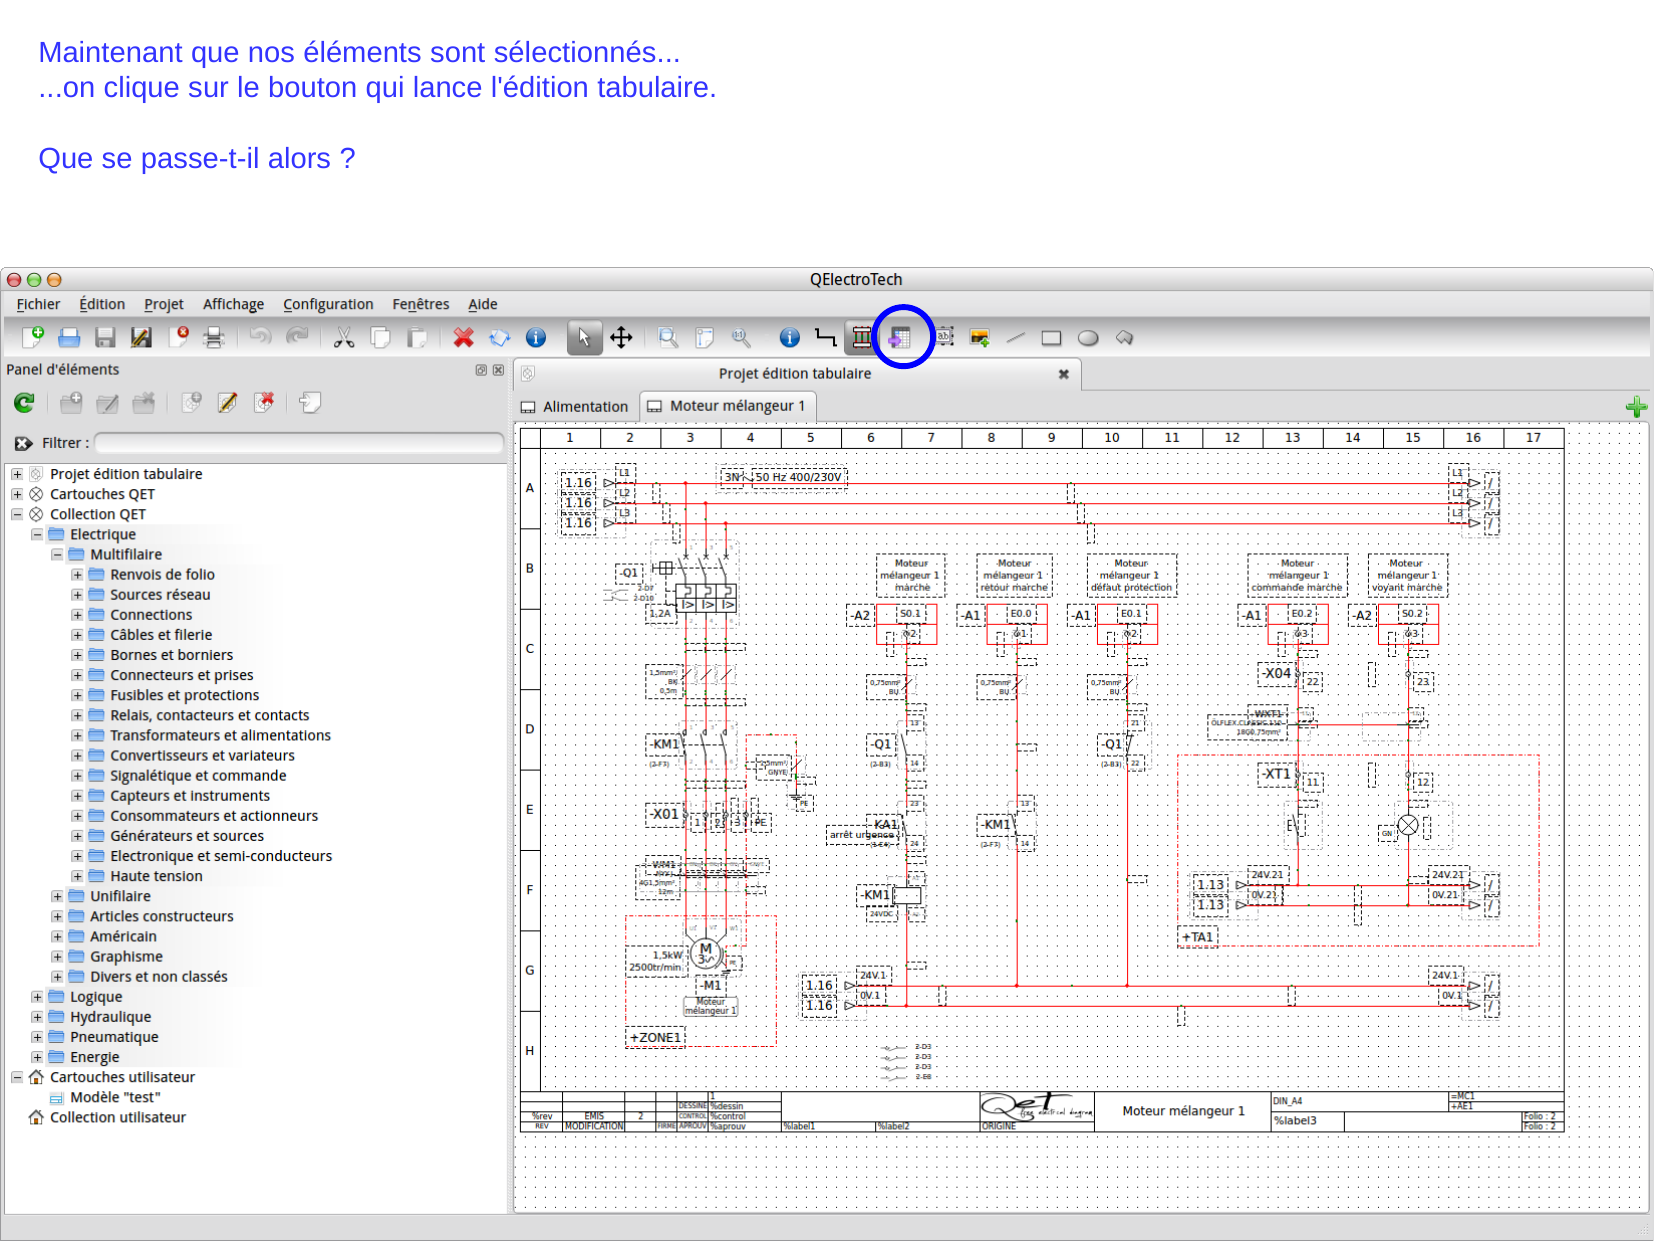

Maintenant que nos éléments sont sélectionnés...
...on clique sur le bouton qui lance l'édition tabulaire.
Que se passe-t-il alors ?